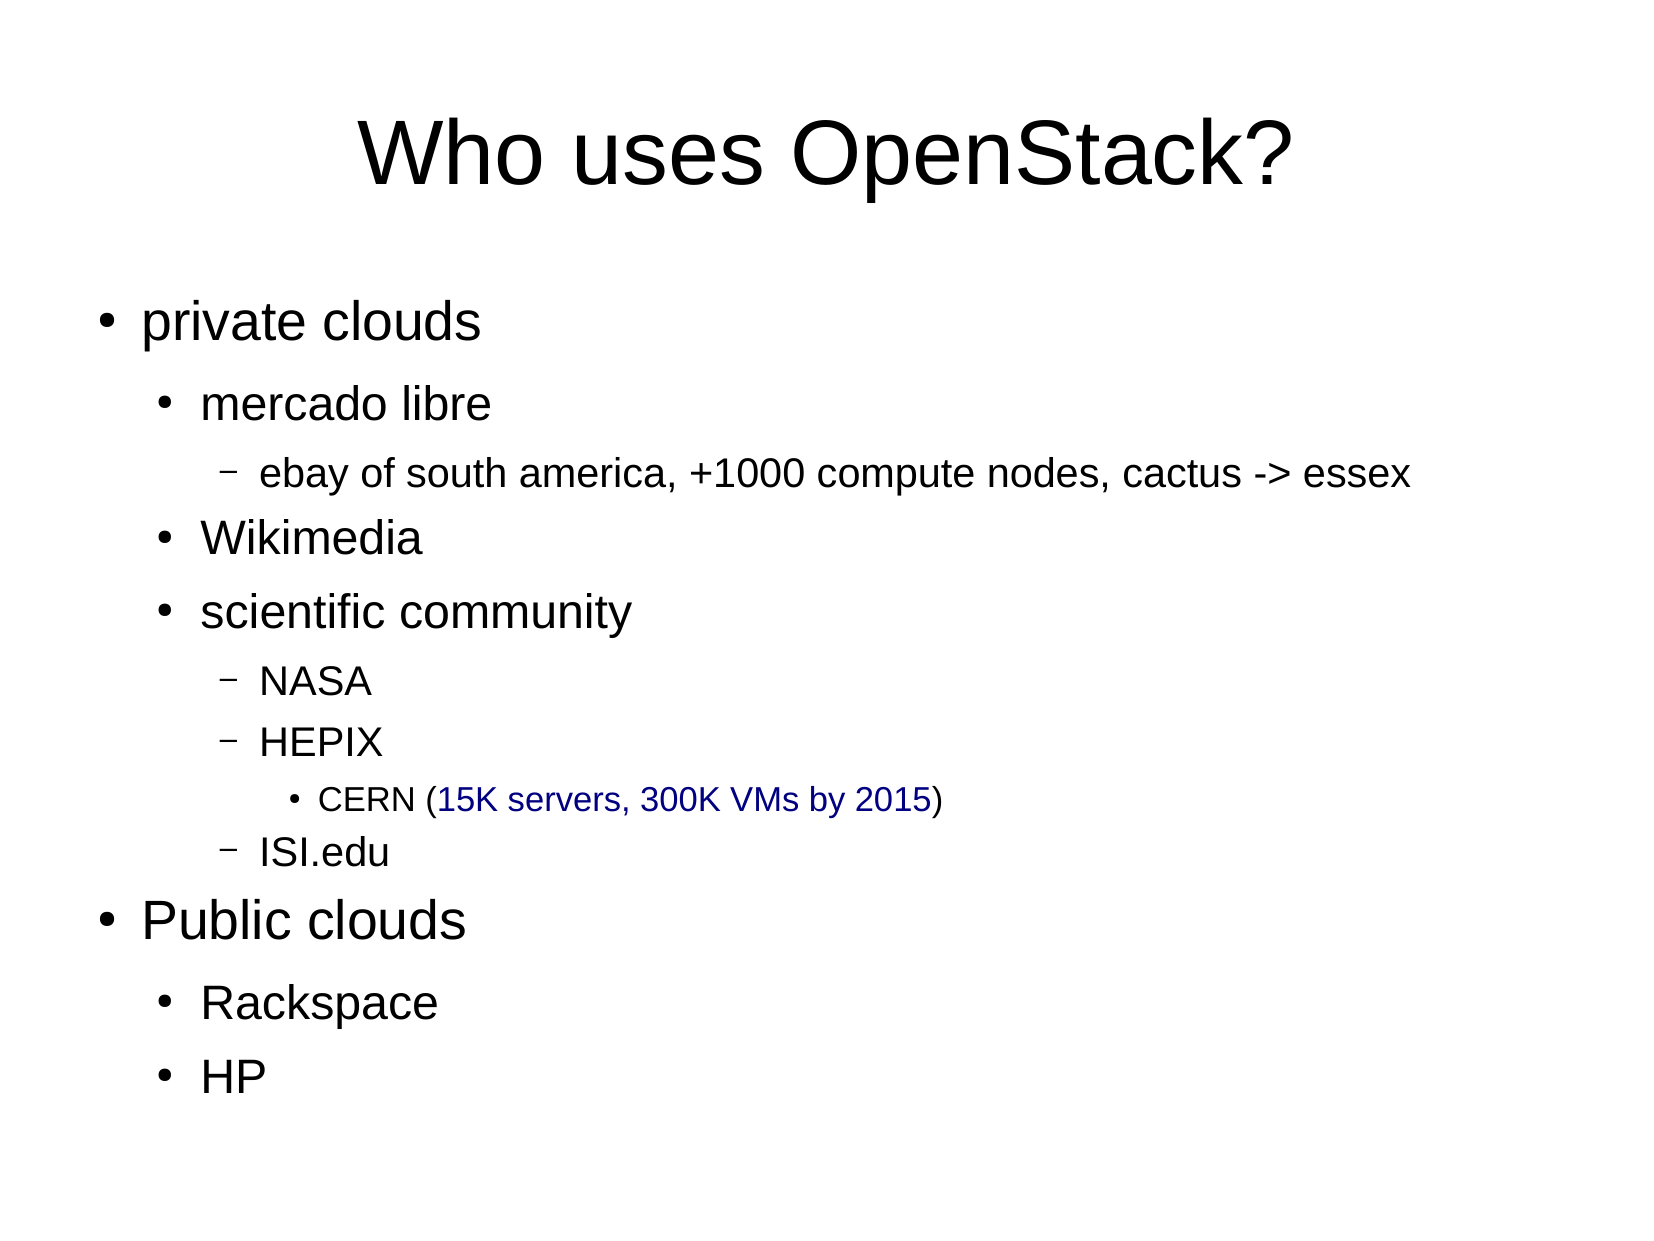

# Who uses OpenStack?
private clouds
mercado libre
ebay of south america, +1000 compute nodes, cactus -> essex
Wikimedia
scientific community
NASA
HEPIX
CERN (15K servers, 300K VMs by 2015)
ISI.edu
Public clouds
Rackspace
HP